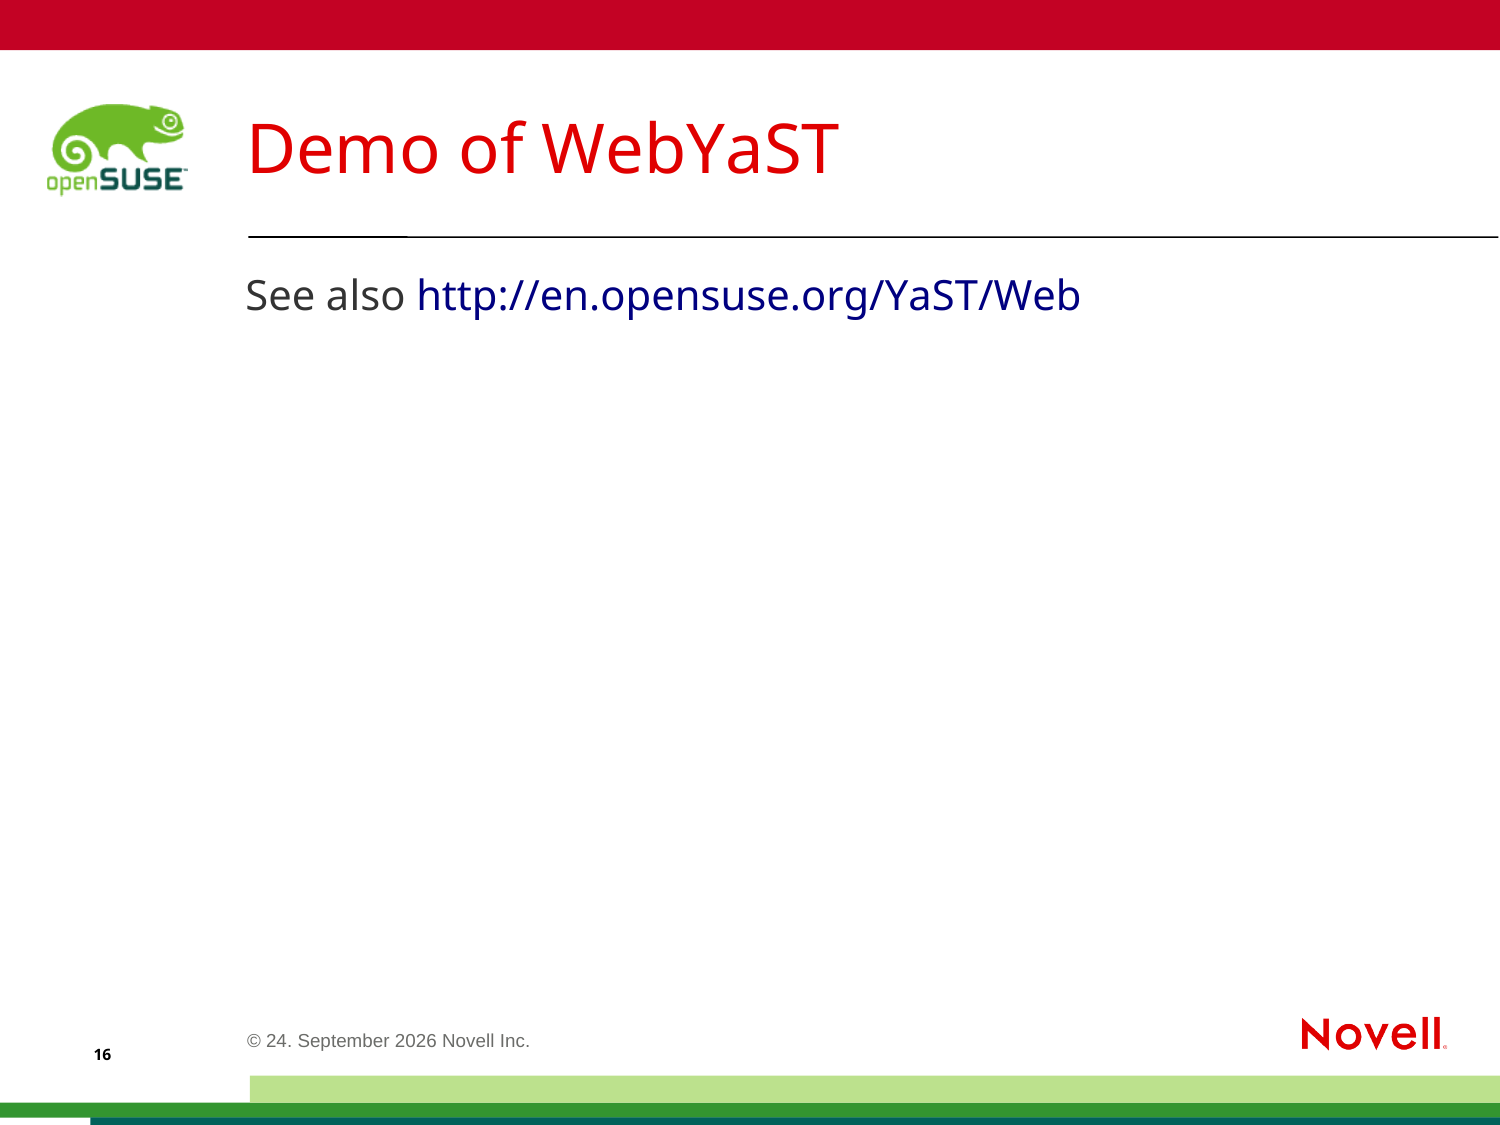

# Demo of WebYaST
See also http://en.opensuse.org/YaST/Web